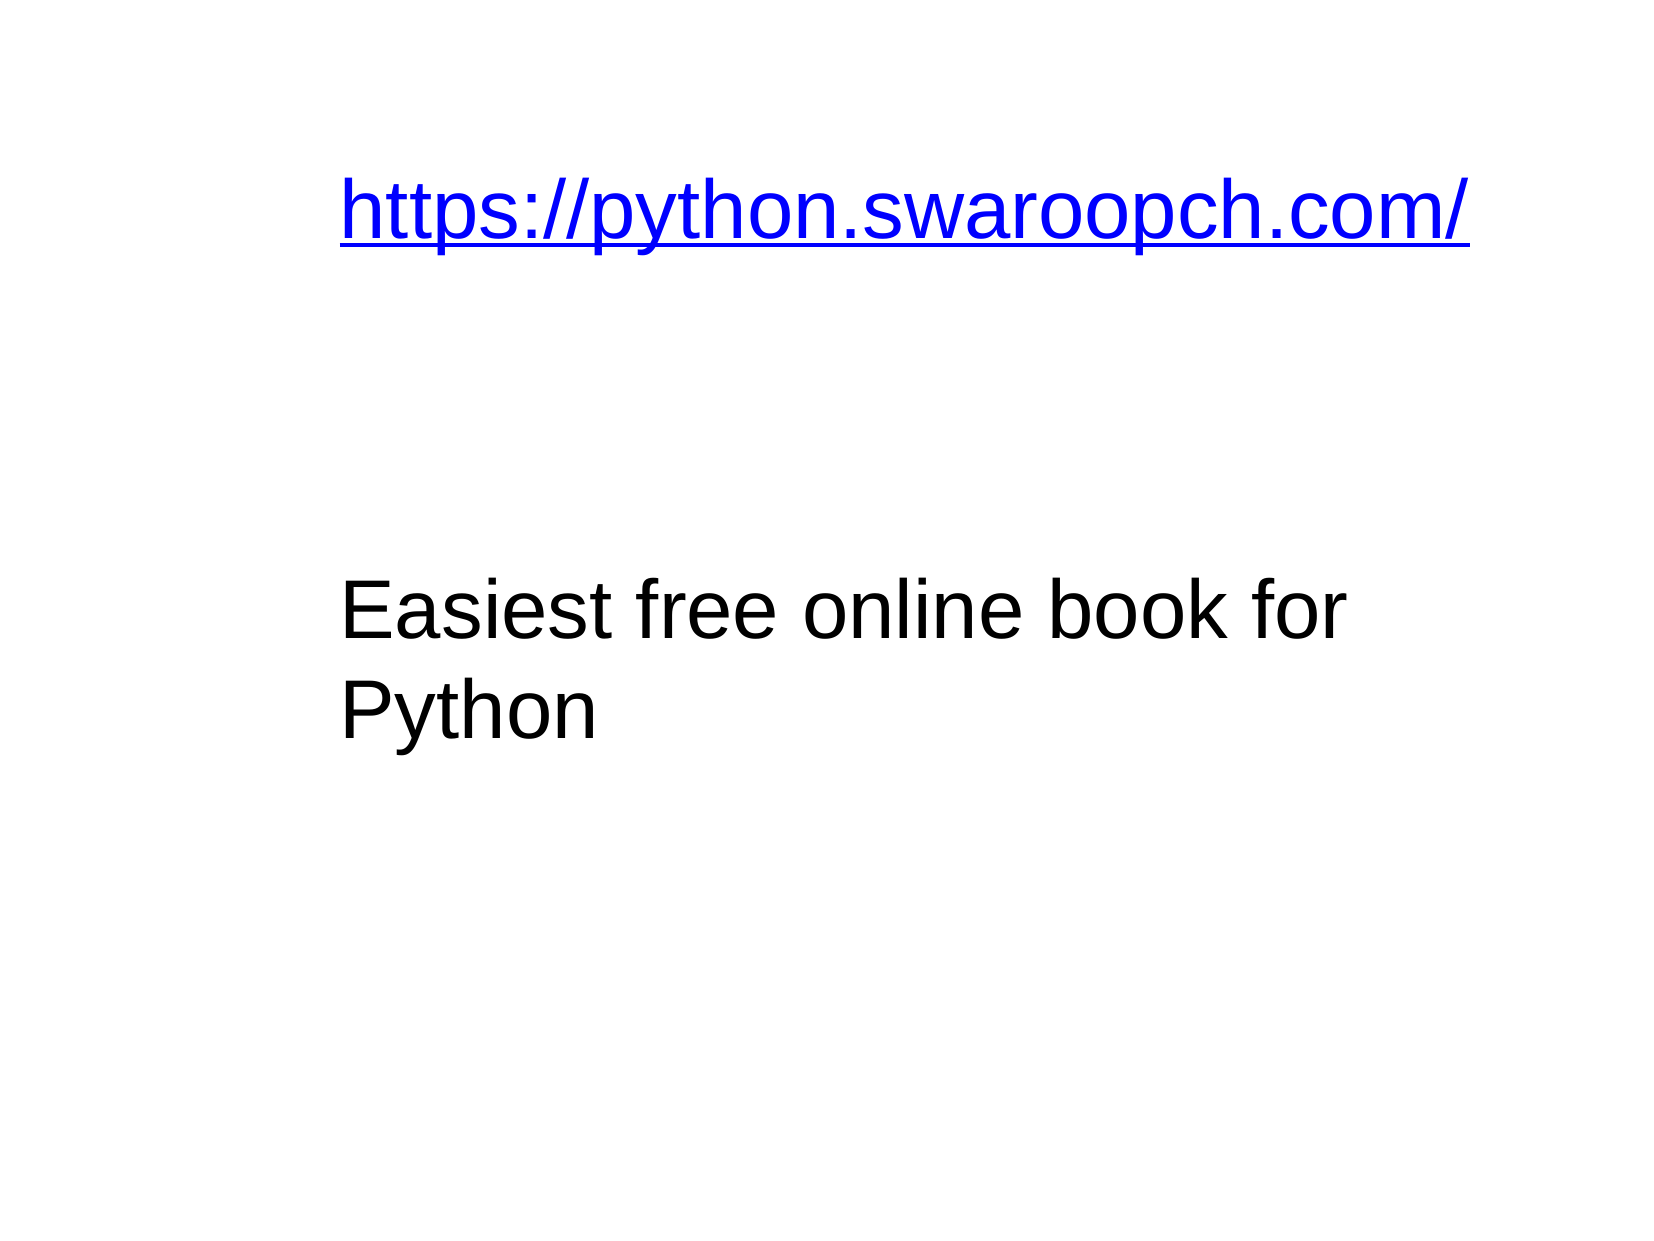

https://python.swaroopch.com/
Easiest free online book for Python